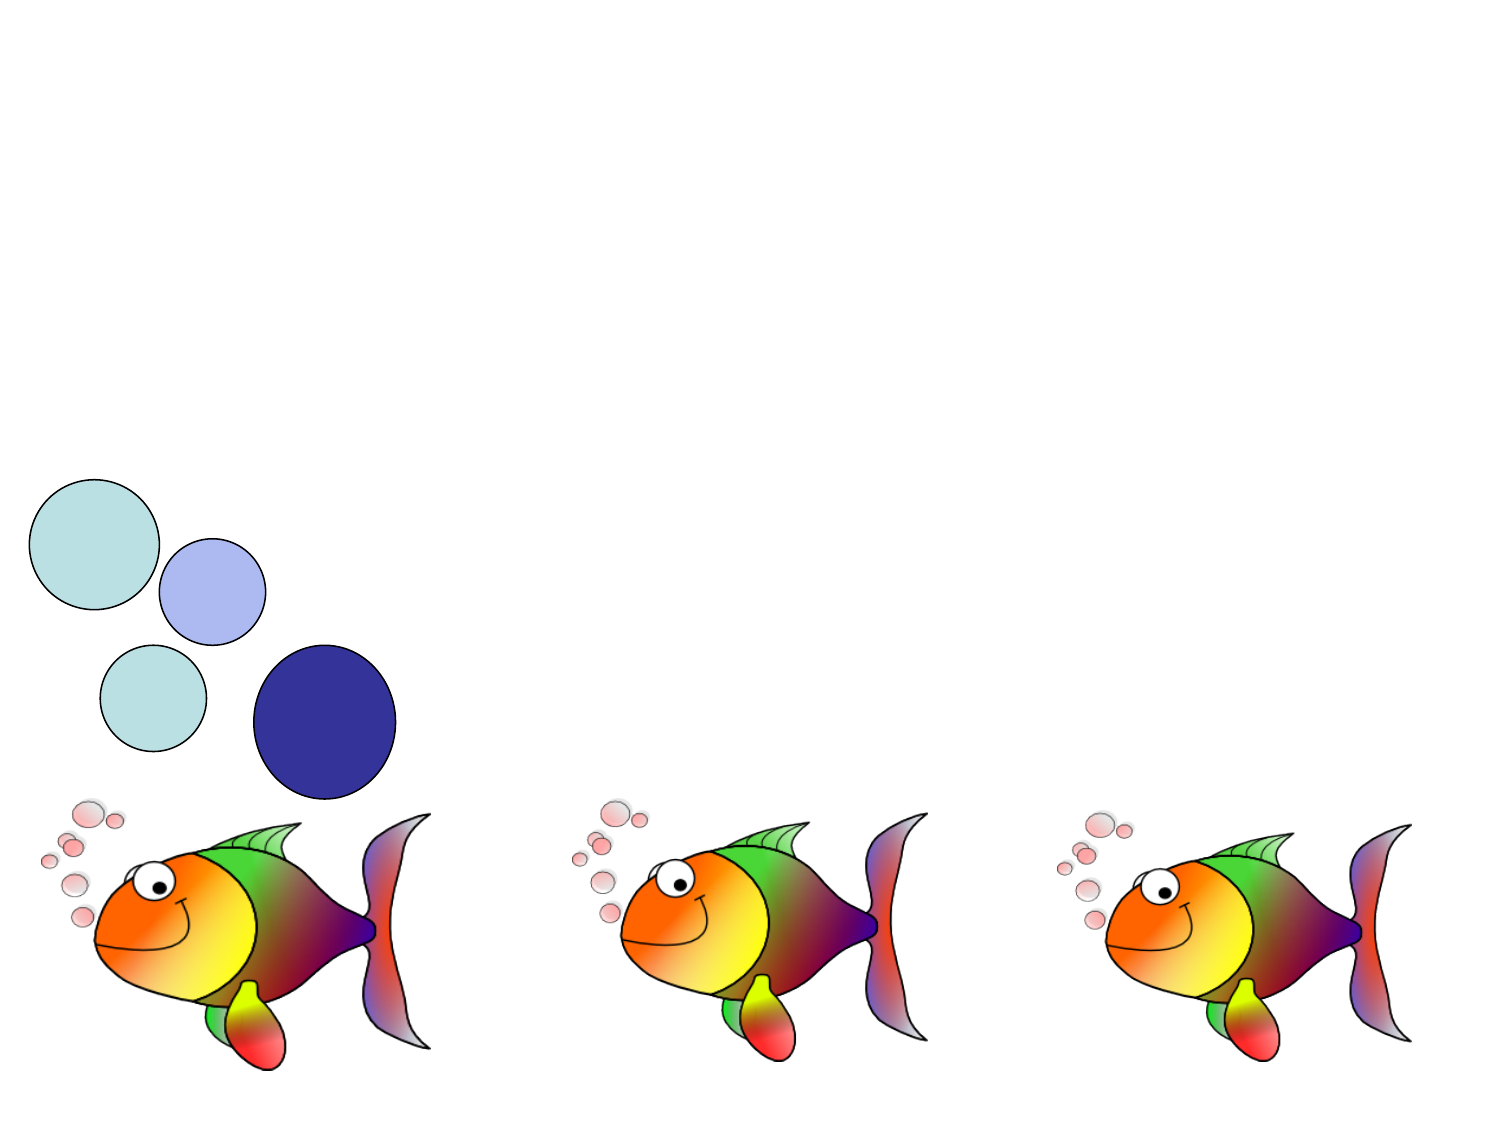

Nakresli nad každou rybičku různě velké vzduchové bubliny. Bubliny pečlivě vybarvi modrou barvičkou. Můžeš použít různé odstíny modré: